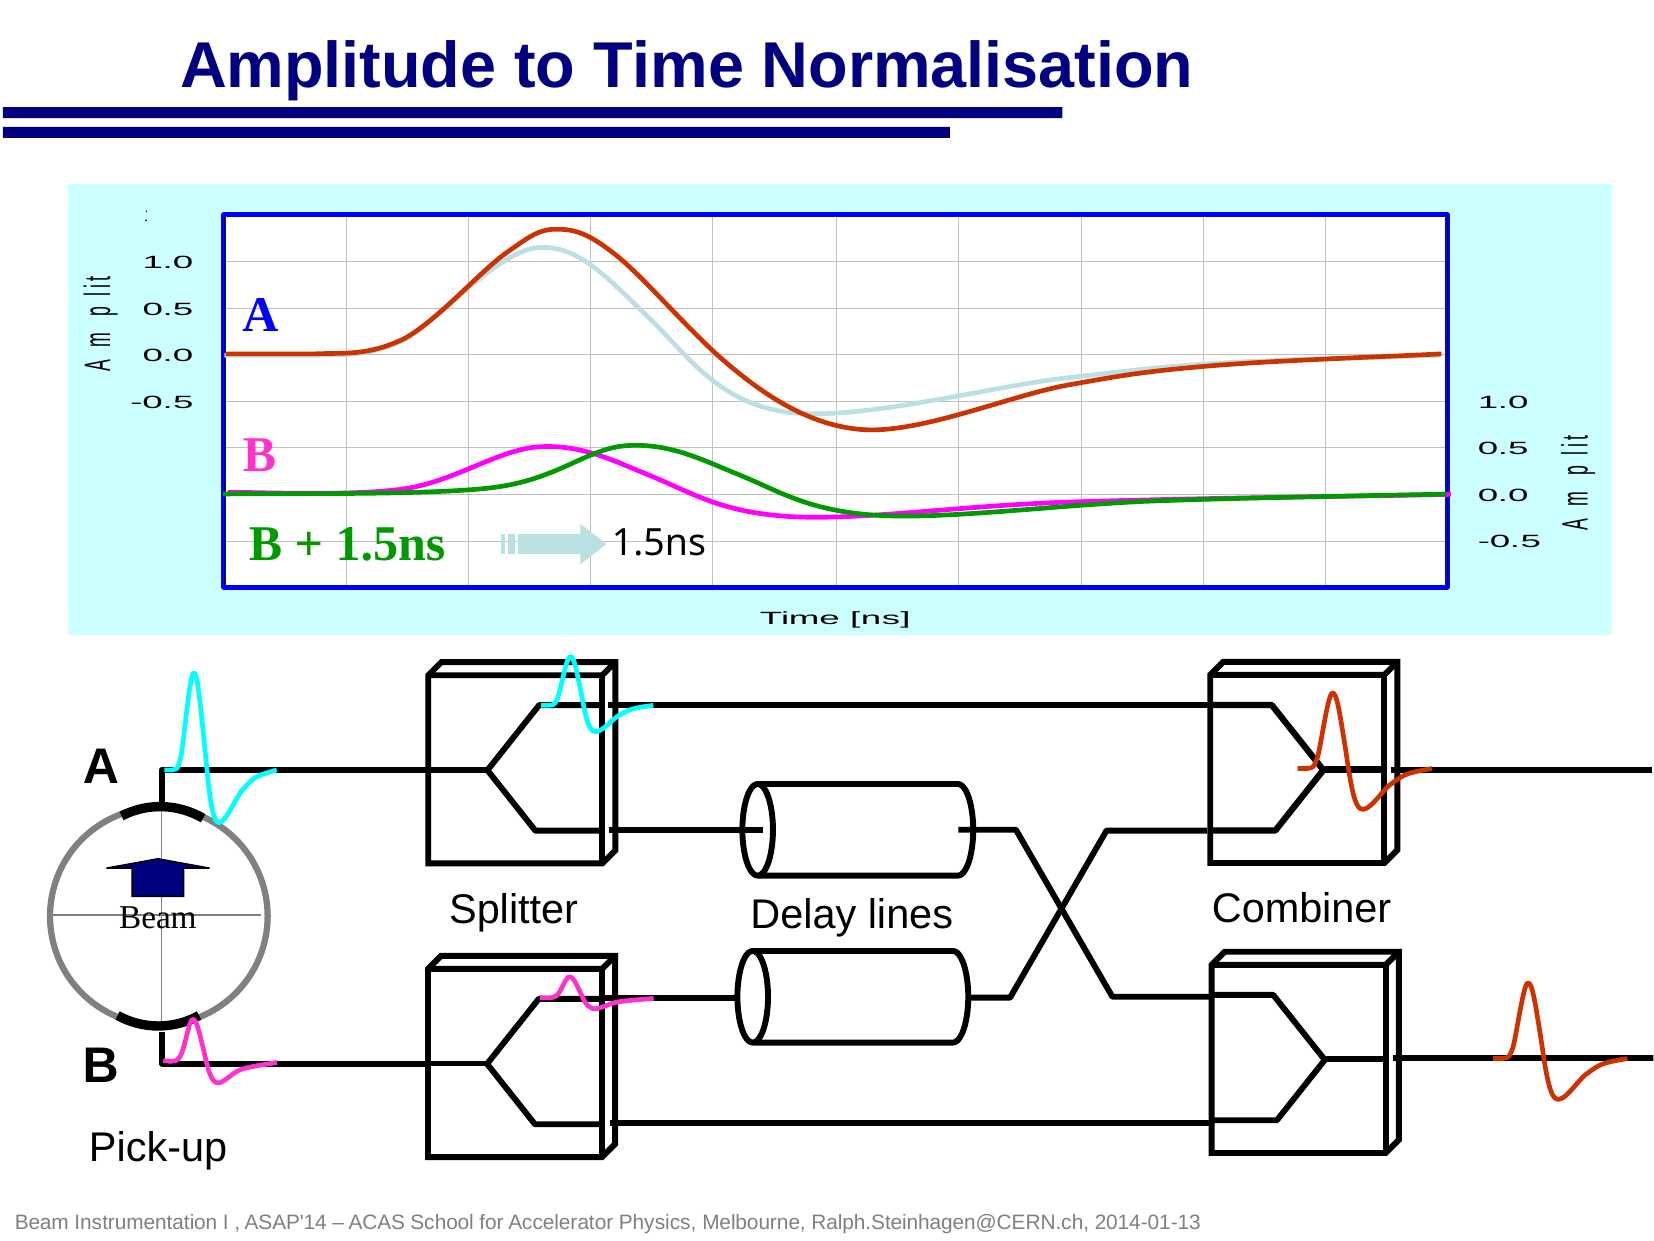

# Amplitude to Time Normalisation
A
B
B + 1.5ns
1.5ns
A
Beam
Combiner
Splitter
Delay lines
B
Pick-up